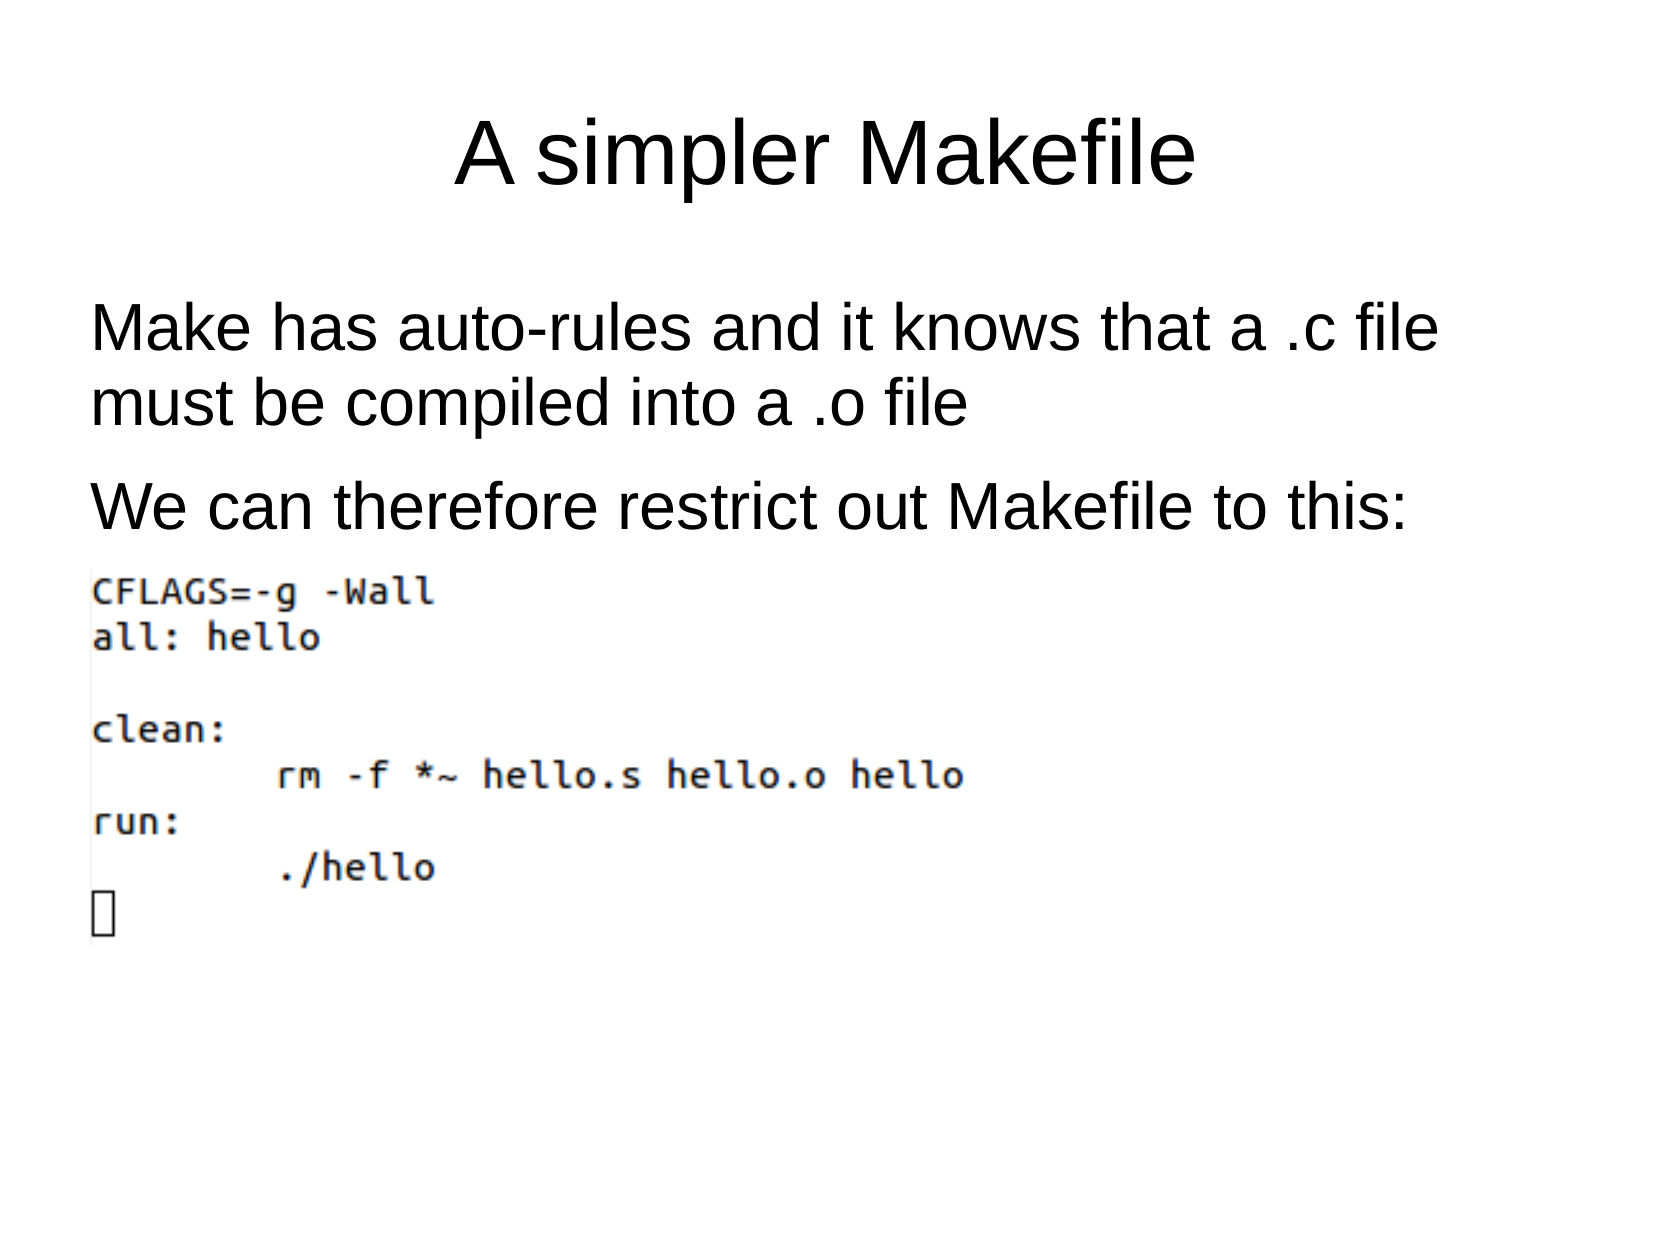

# A simpler Makefile
Make has auto-rules and it knows that a .c file must be compiled into a .o file
We can therefore restrict out Makefile to this: